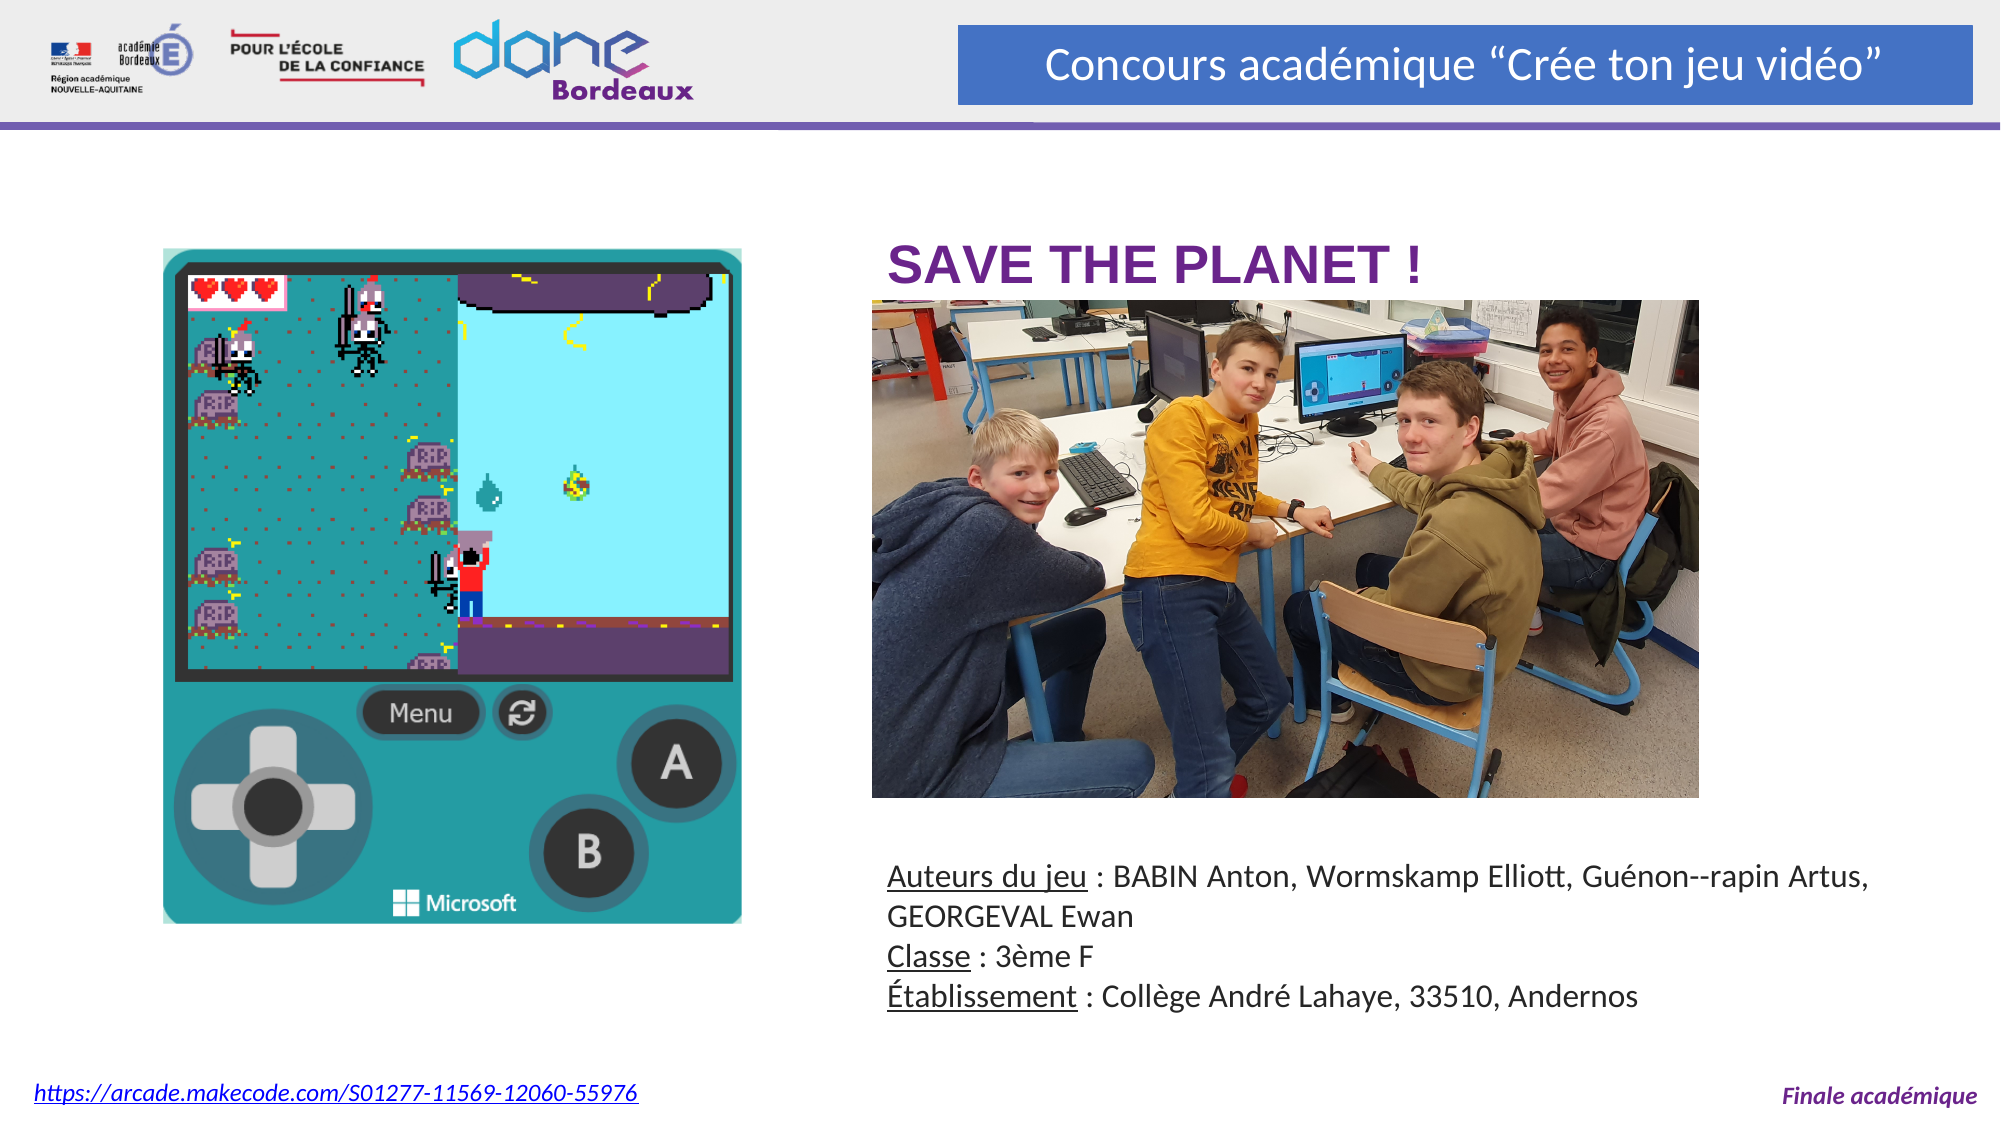

Concours académique “Crée ton jeu vidéo”
SAVE THE PLANET !
Auteurs du jeu : BABIN Anton, Wormskamp Elliott, Guénon--rapin Artus, GEORGEVAL Ewan
Classe : 3ème F
Établissement : Collège André Lahaye, 33510, Andernos
Finale académique
https://arcade.makecode.com/S01277-11569-12060-55976